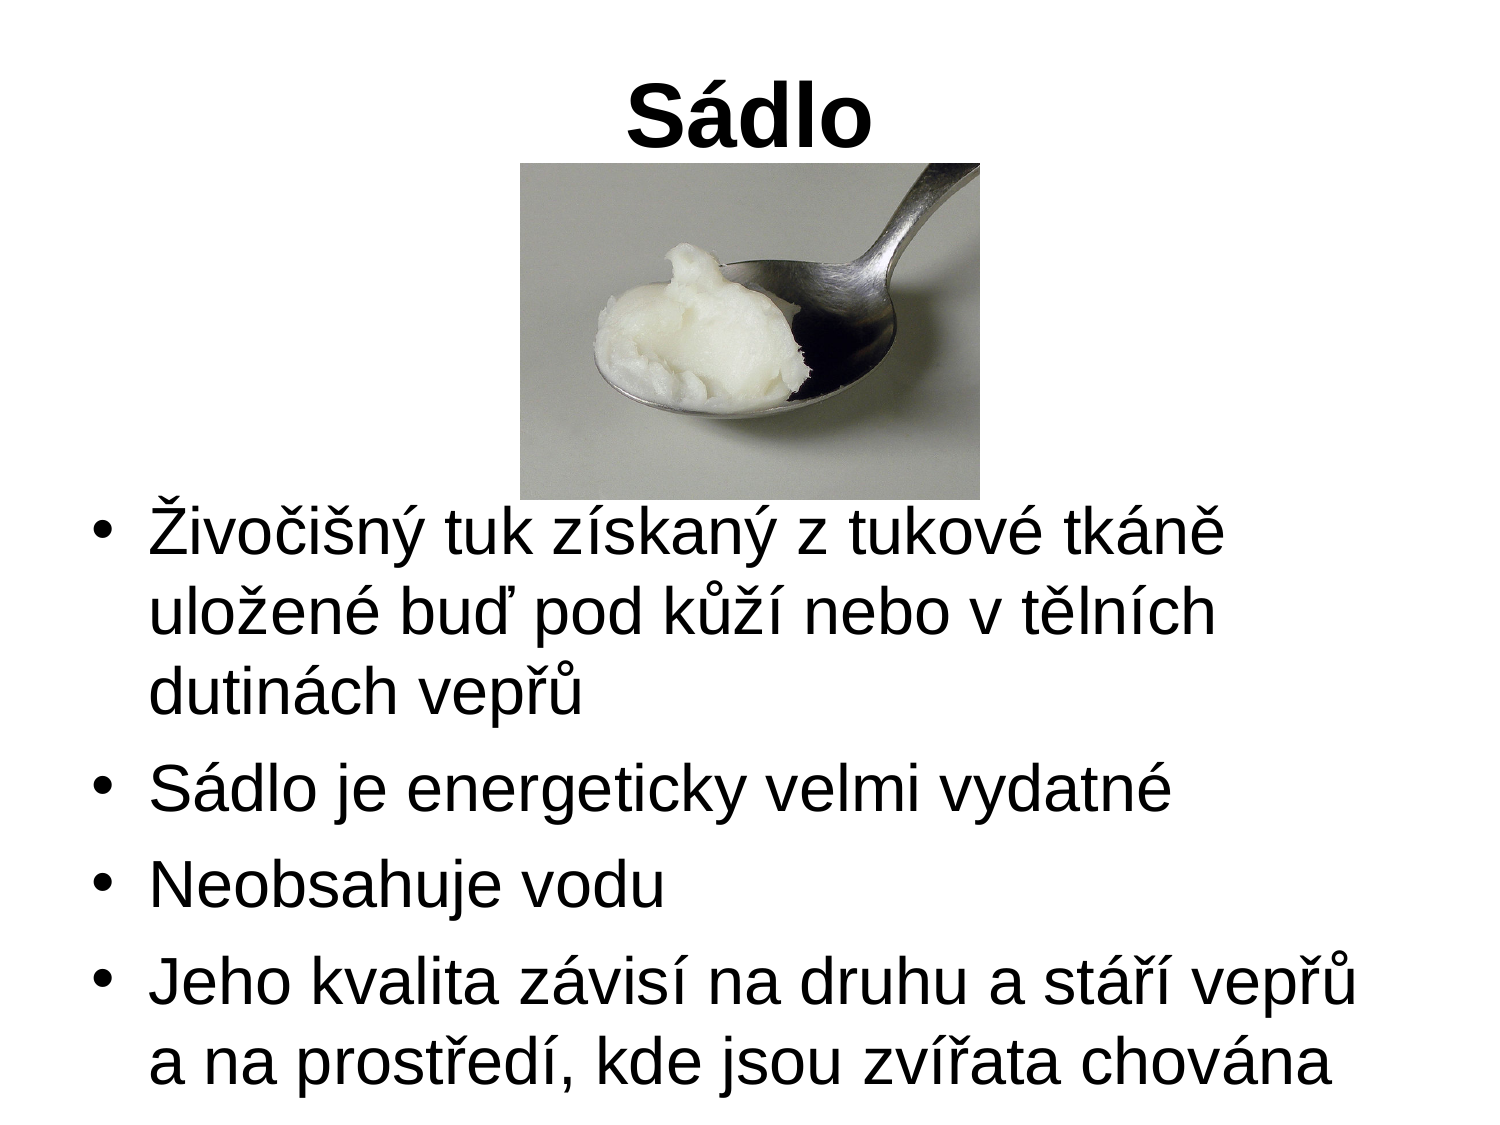

Sádlo
# Živočišný tuk získaný z tukové tkáně uložené buď pod kůží nebo v tělních dutinách vepřů
Sádlo je energeticky velmi vydatné
Neobsahuje vodu
Jeho kvalita závisí na druhu a stáří vepřů a na prostředí, kde jsou zvířata chována